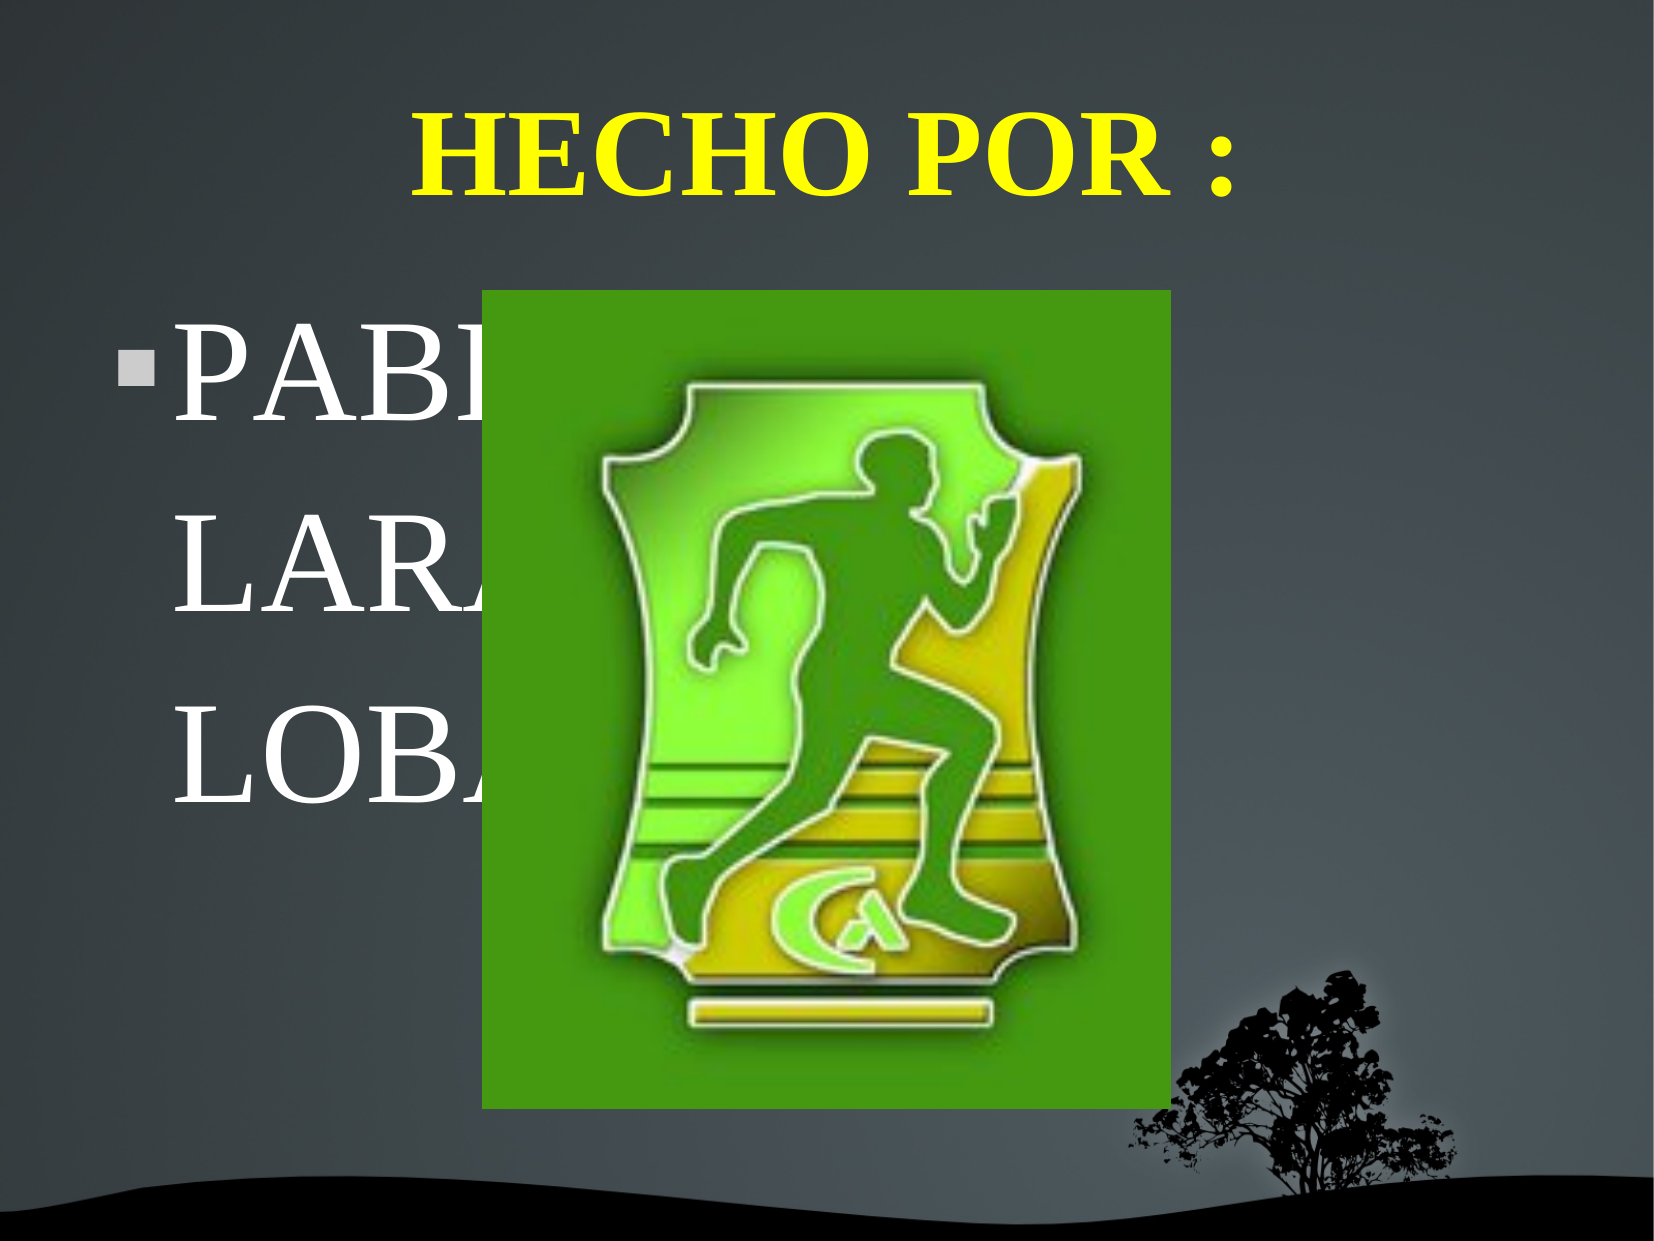

# HECHO POR :
PABLO
LARA
LOBATO